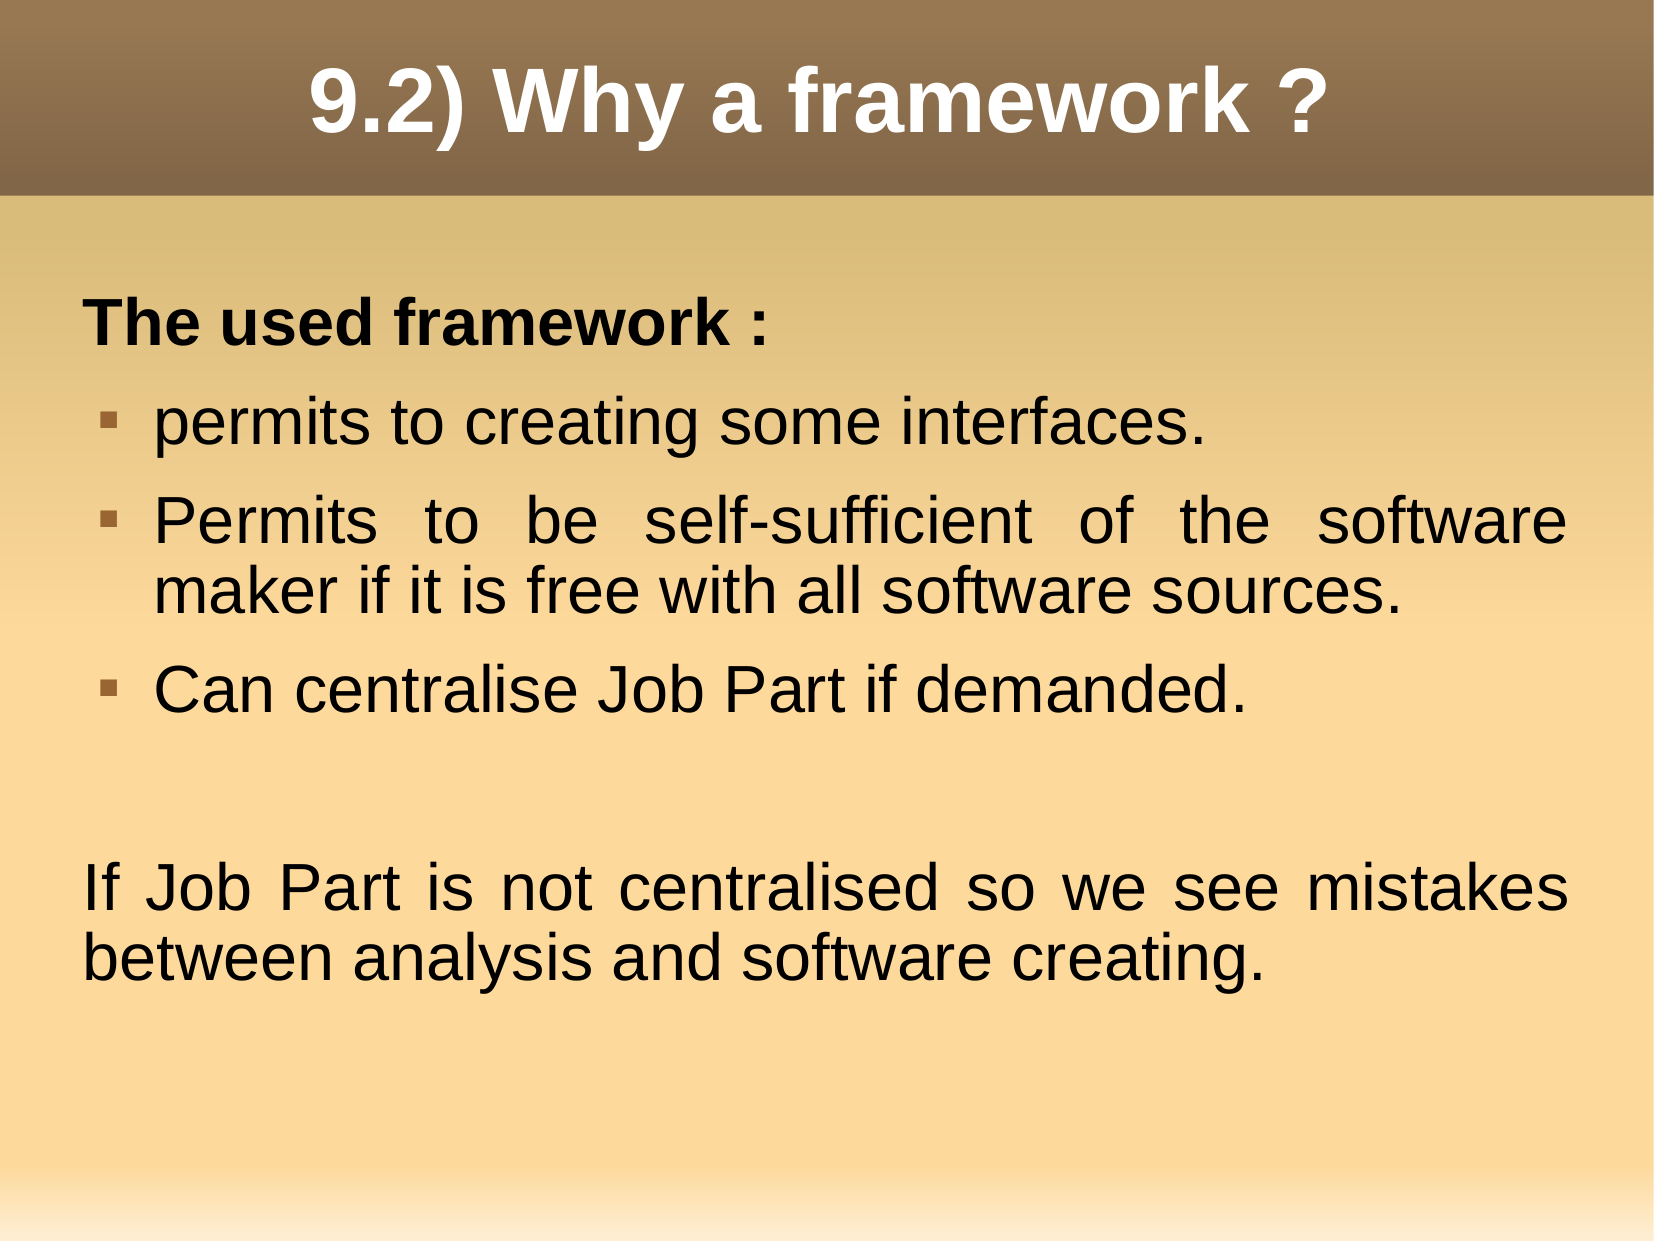

# 9.2) Why a framework ?
The used framework :
permits to creating some interfaces.
Permits to be self-sufficient of the software maker if it is free with all software sources.
Can centralise Job Part if demanded.
If Job Part is not centralised so we see mistakes between analysis and software creating.